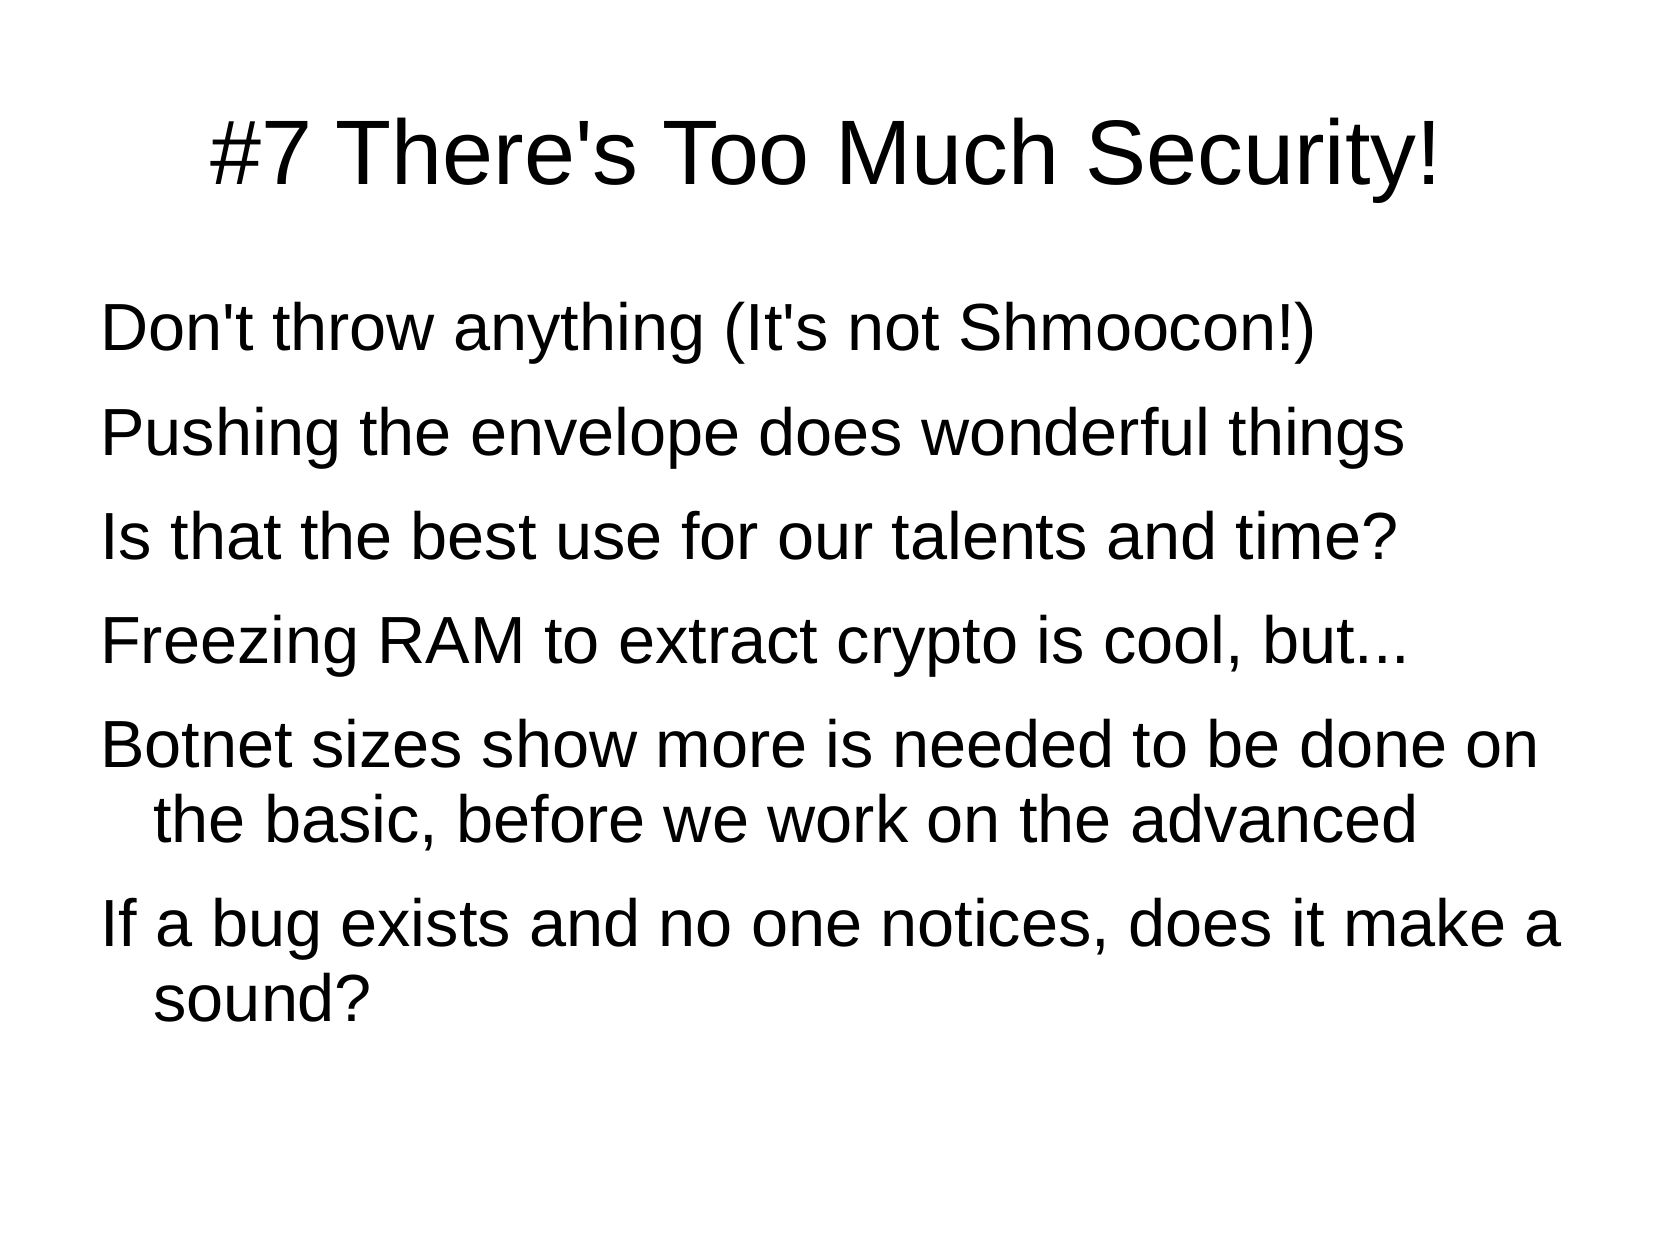

# #7 There's Too Much Security!
Don't throw anything (It's not Shmoocon!)
Pushing the envelope does wonderful things
Is that the best use for our talents and time?
Freezing RAM to extract crypto is cool, but...
Botnet sizes show more is needed to be done on the basic, before we work on the advanced
If a bug exists and no one notices, does it make a sound?